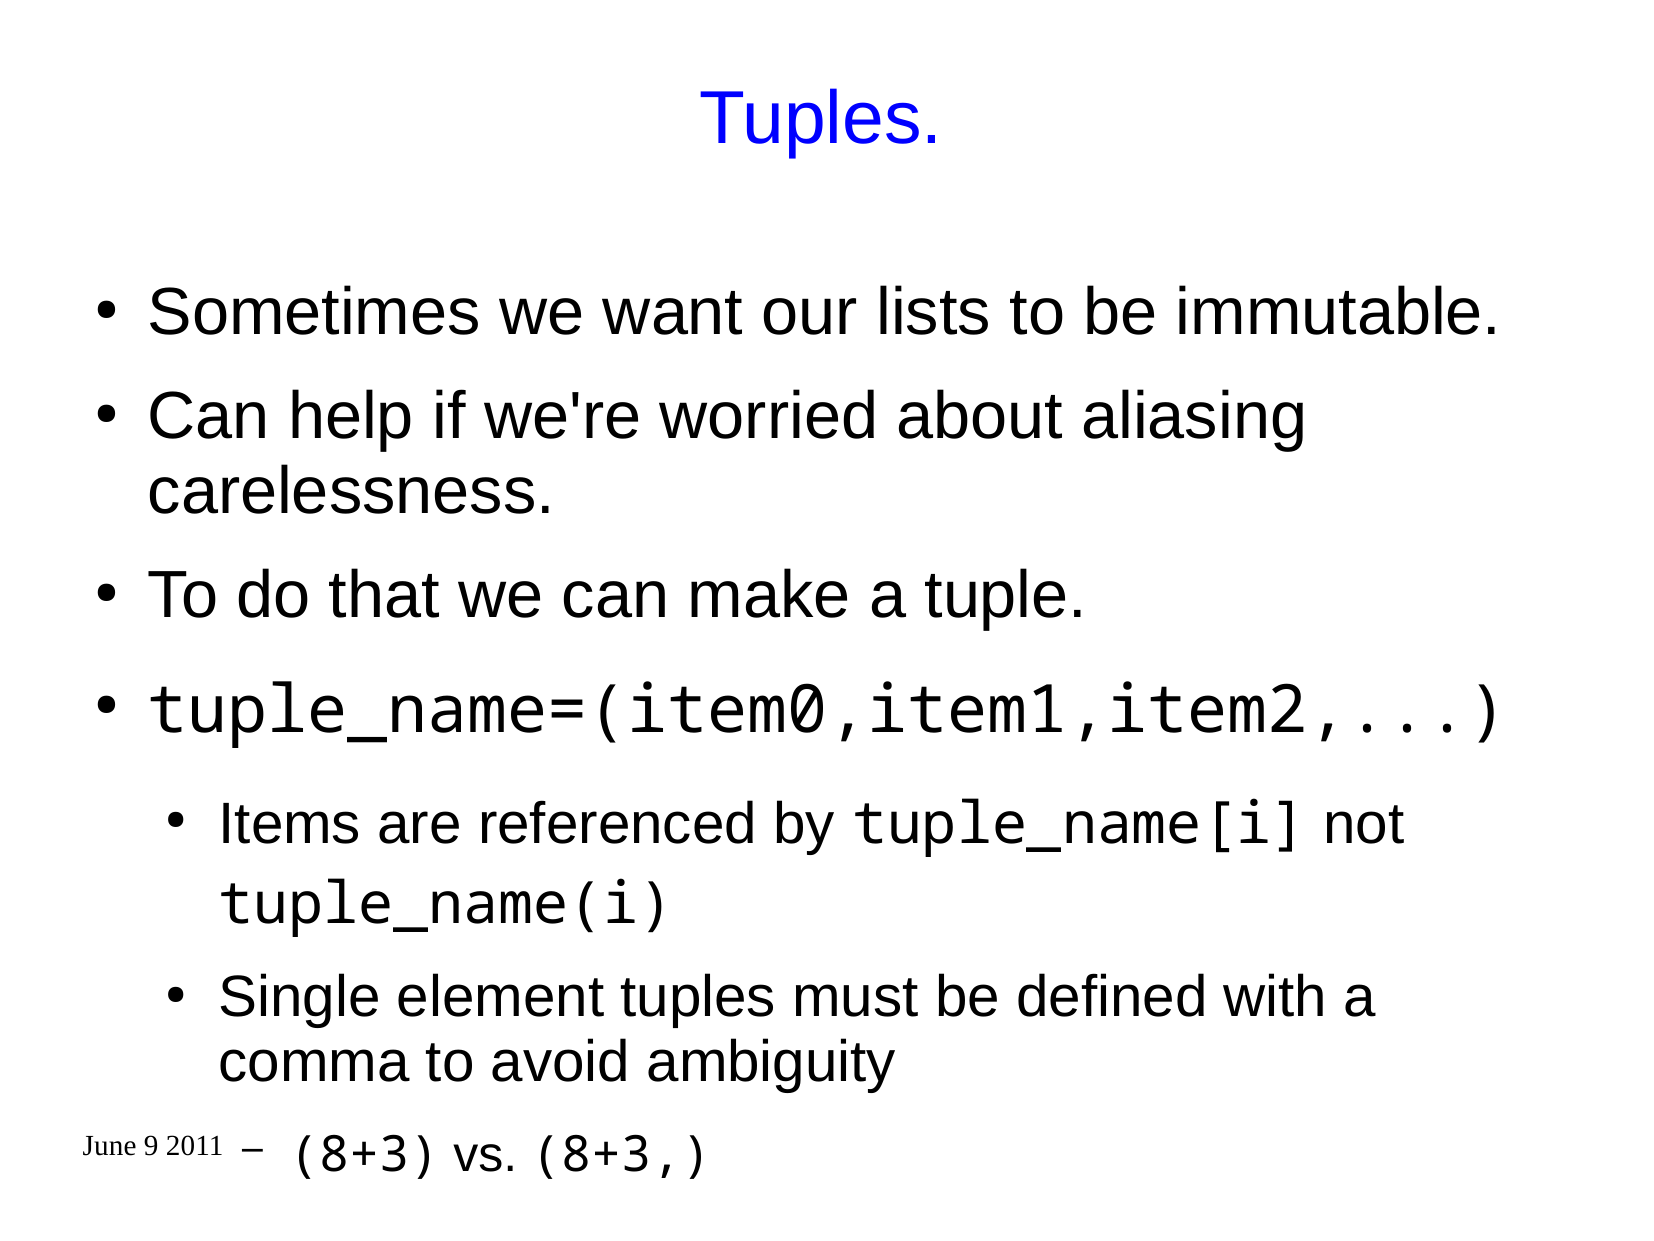

# Tuples.
Sometimes we want our lists to be immutable.
Can help if we're worried about aliasing carelessness.
To do that we can make a tuple.
tuple_name=(item0,item1,item2,...)
Items are referenced by tuple_name[i] not tuple_name(i)
Single element tuples must be defined with a comma to avoid ambiguity
(8+3) vs. (8+3,)
June 9 2011